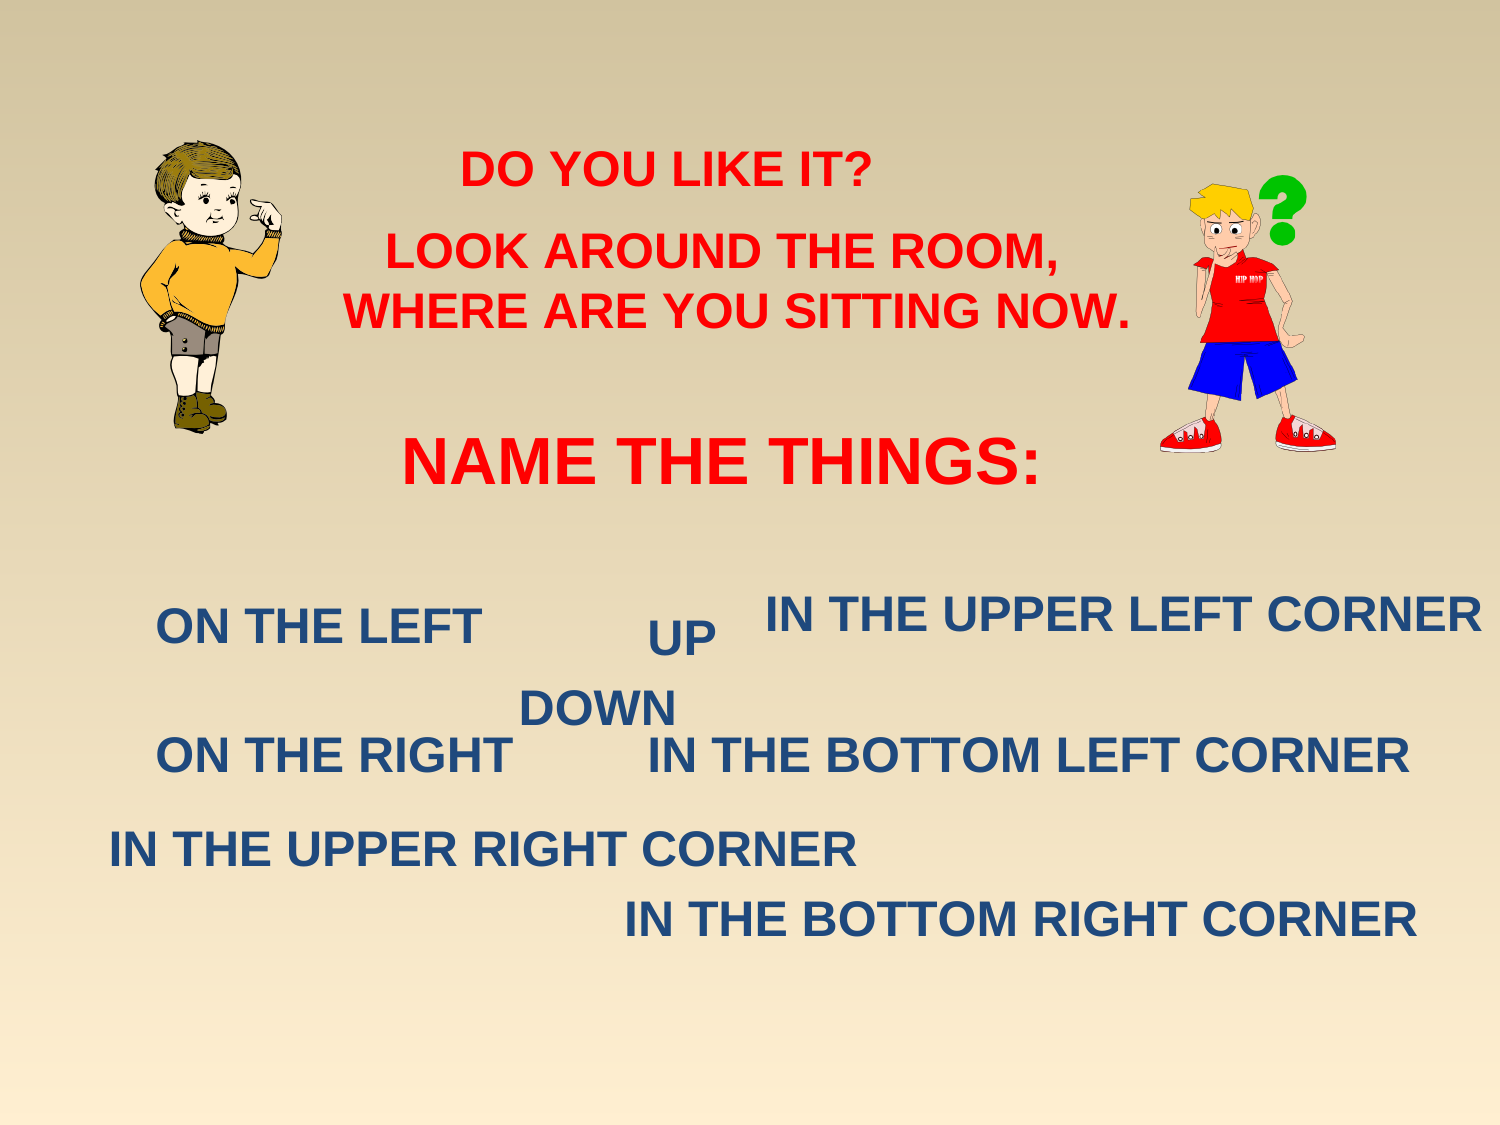

DO YOU LIKE IT?
 LOOK AROUND THE ROOM,
WHERE ARE YOU SITTING NOW.
NAME THE THINGS:
IN THE UPPER LEFT CORNER
ON THE LEFT
UP
DOWN
ON THE RIGHT
IN THE BOTTOM LEFT CORNER
IN THE UPPER RIGHT CORNER
IN THE BOTTOM RIGHT CORNER